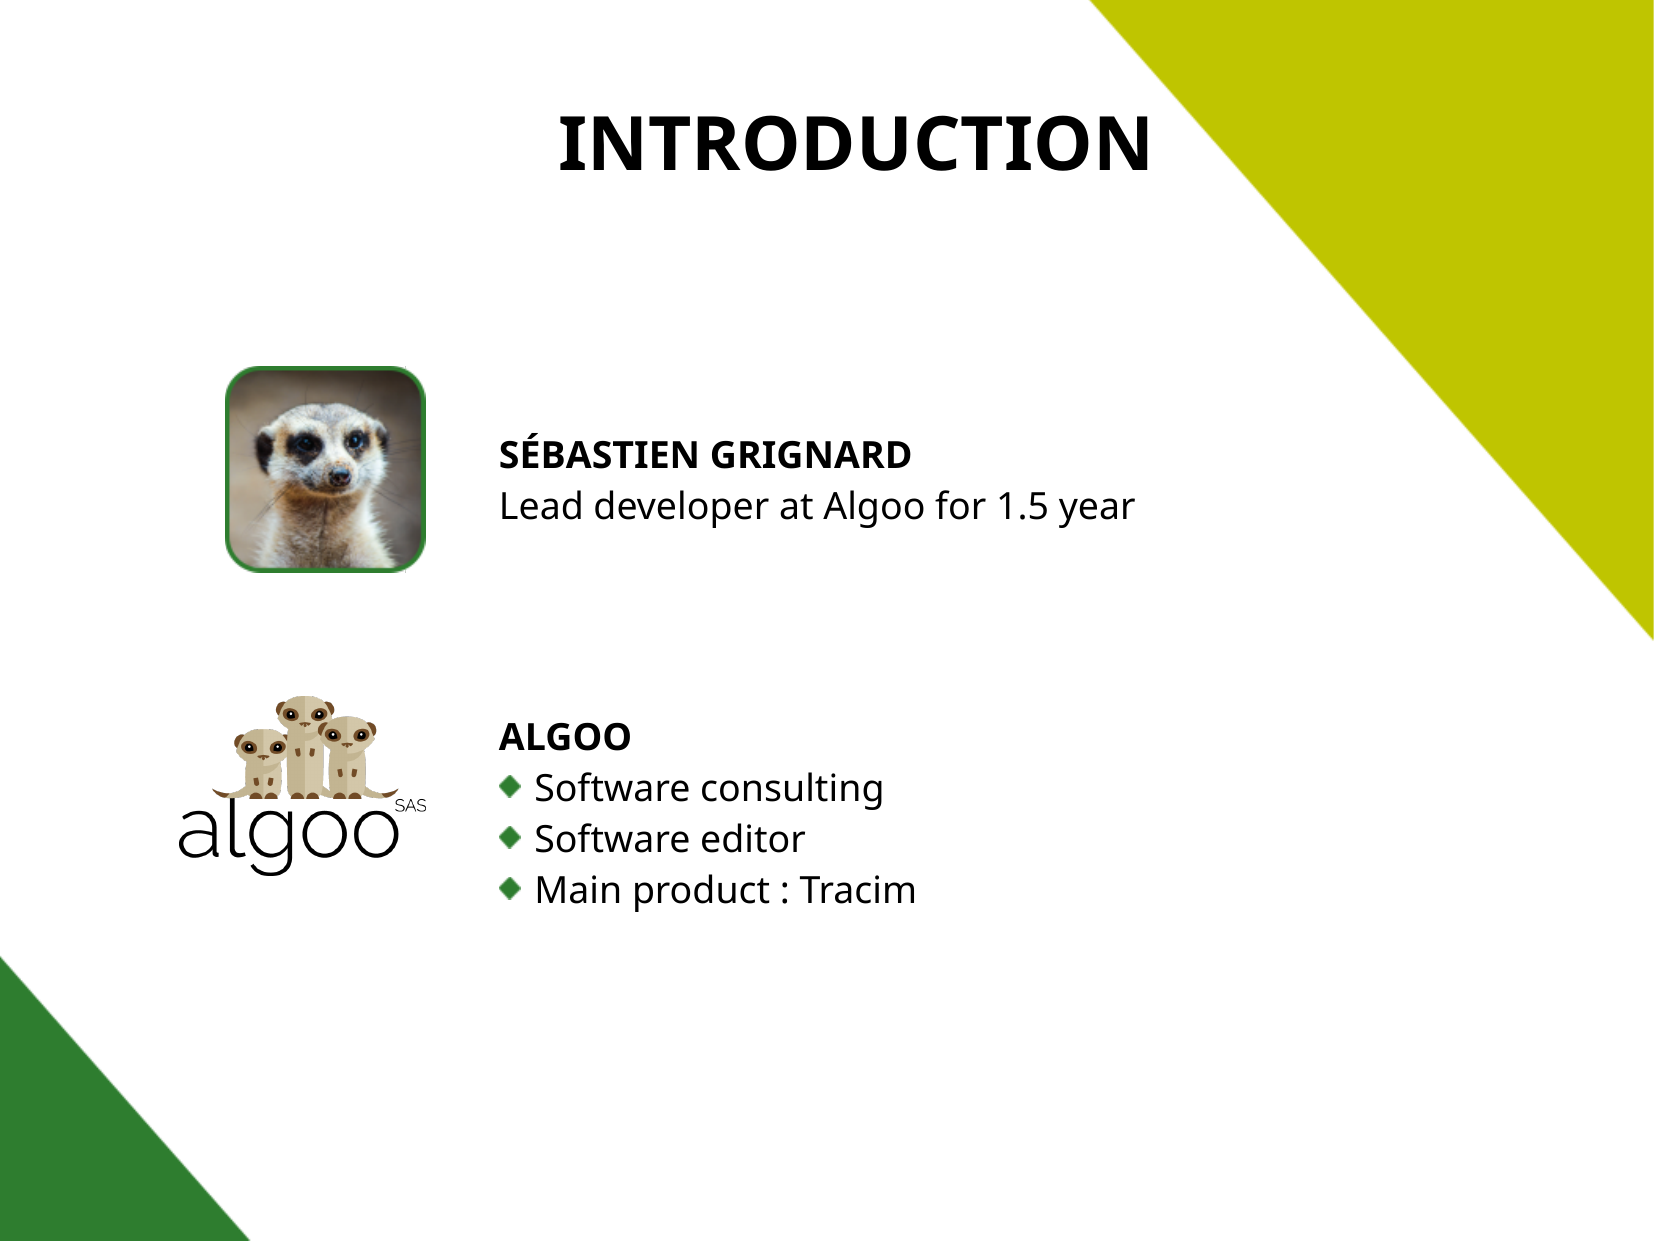

INTRODUCTION
SÉBASTIEN GRIGNARD
Lead developer at Algoo for 1.5 year
algoo
Software consulting
Software editor
Main product : Tracim